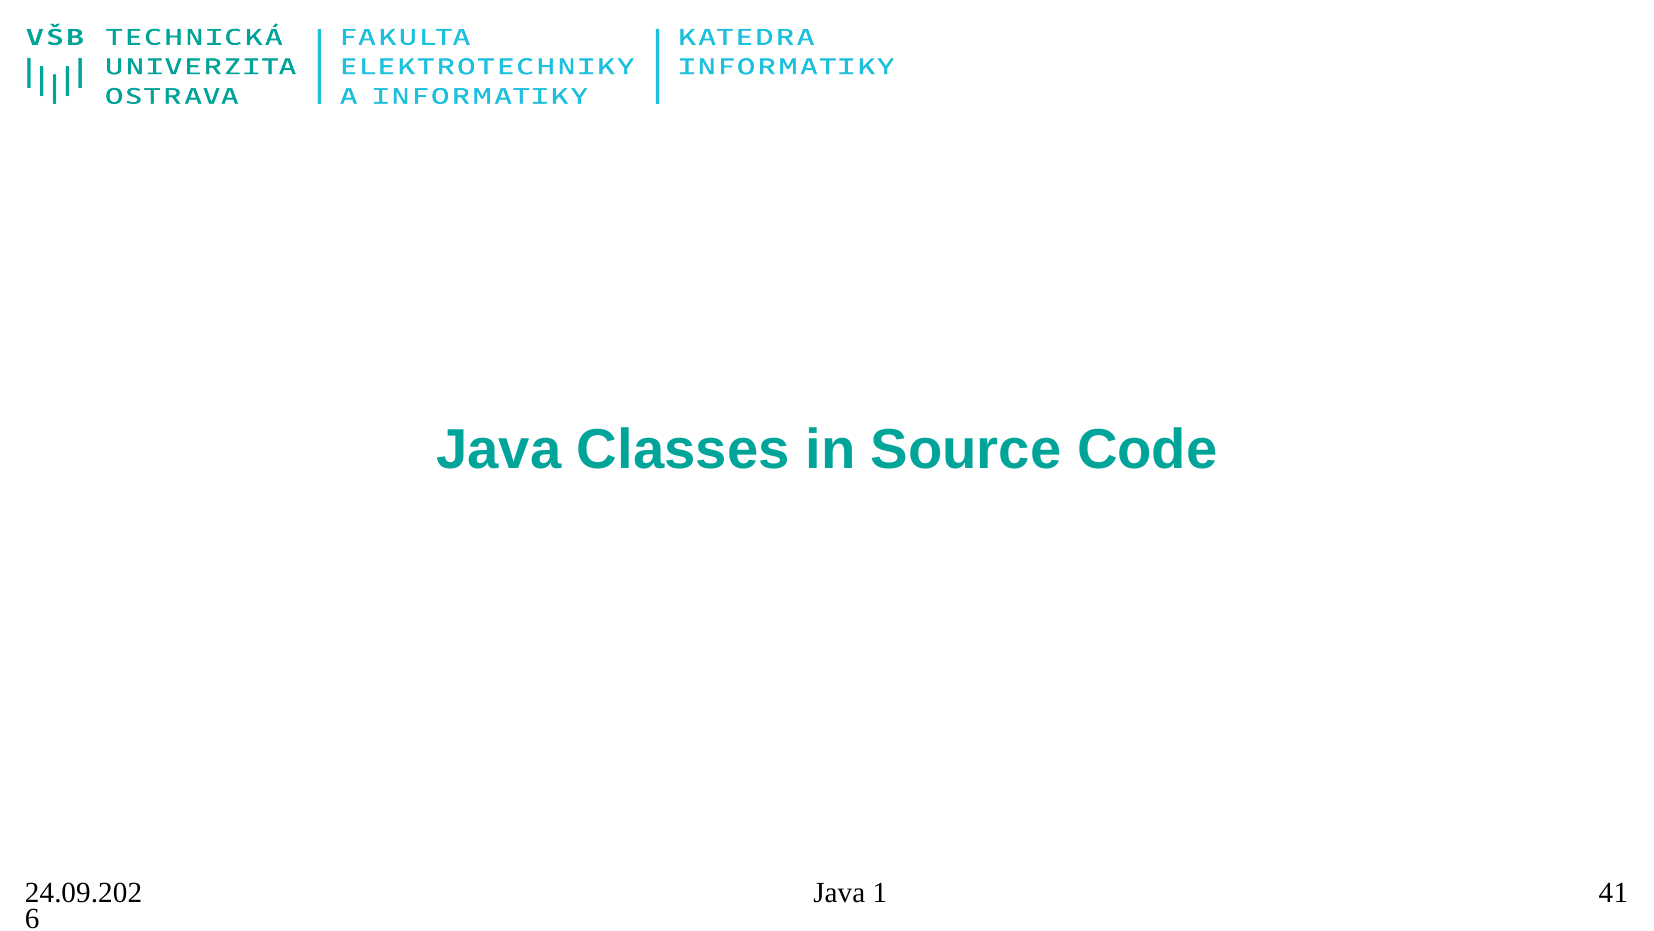

# Java Classes in Source Code
Java 1
41